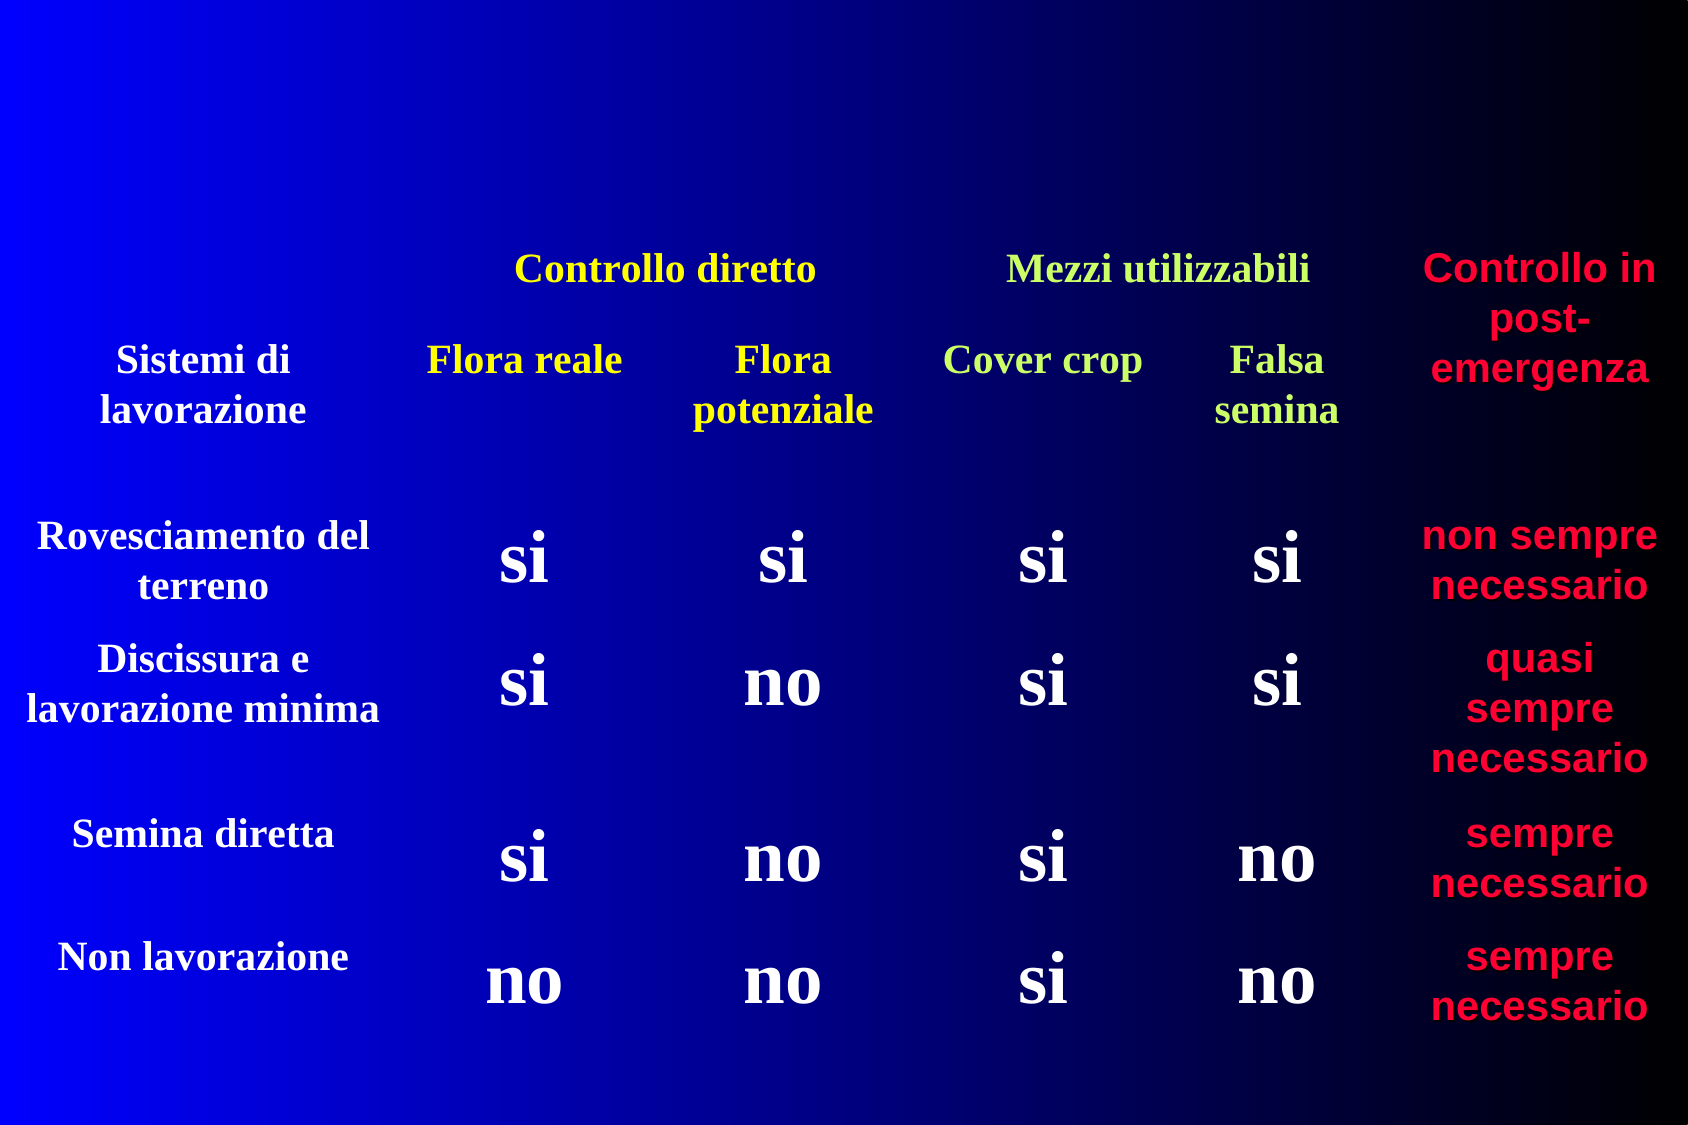

| | Controllo diretto | | Mezzi utilizzabili | | Controllo in post-emergenza |
| --- | --- | --- | --- | --- | --- |
| Sistemi di lavorazione | Flora reale | Flora potenziale | Cover crop | Falsa semina | |
| Rovesciamento del terreno | si | si | si | si | non sempre necessario |
| Discissura e lavorazione minima | si | no | si | si | quasi sempre necessario |
| Semina diretta | si | no | si | no | sempre necessario |
| Non lavorazione | no | no | si | no | sempre necessario |